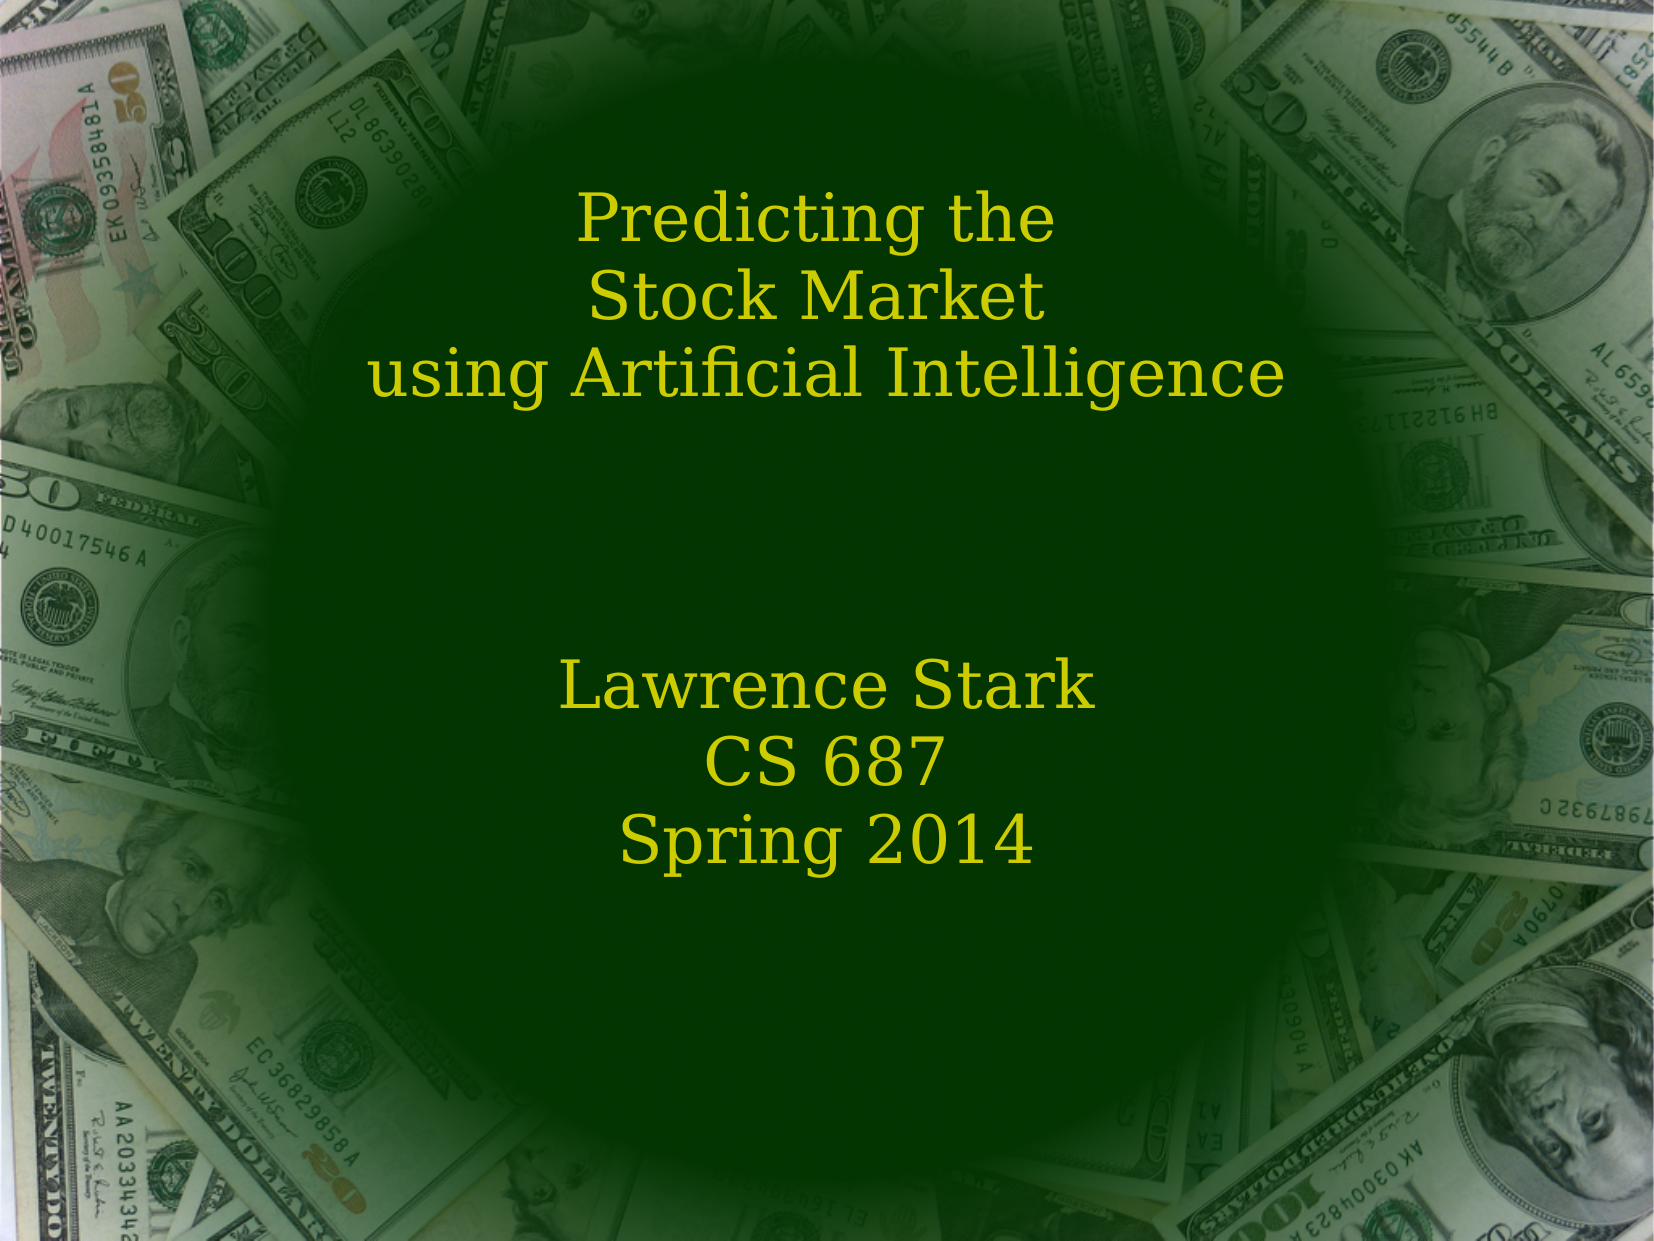

# Predicting the
Stock Market
using Artificial Intelligence
Lawrence Stark
CS 687
Spring 2014